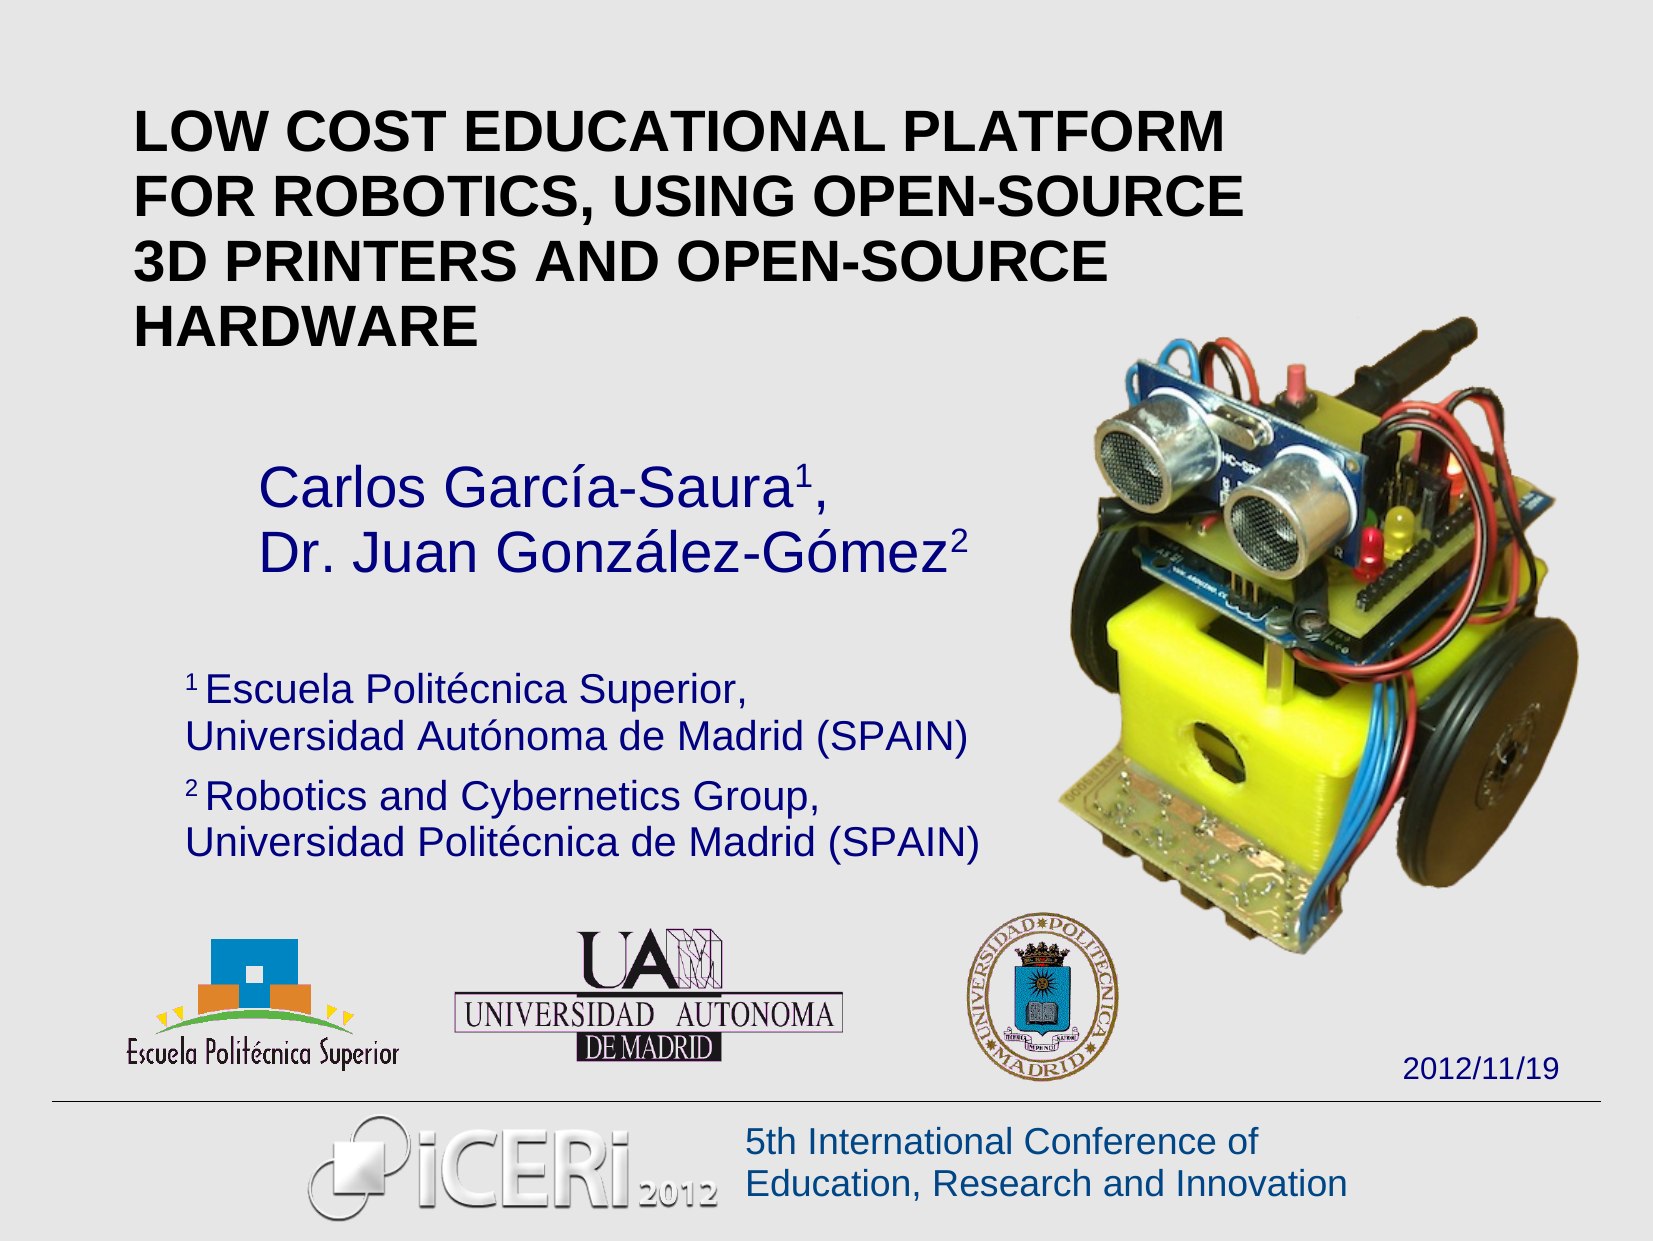

LOW COST EDUCATIONAL PLATFORM FOR ROBOTICS, USING OPEN-SOURCE 3D PRINTERS AND OPEN-SOURCE HARDWARE
Carlos García-Saura1,
Dr. Juan González-Gómez2
1 Escuela Politécnica Superior,
Universidad Autónoma de Madrid (SPAIN)
2 Robotics and Cybernetics Group,
Universidad Politécnica de Madrid (SPAIN)
2012/11/19
5th International Conference of
Education, Research and Innovation